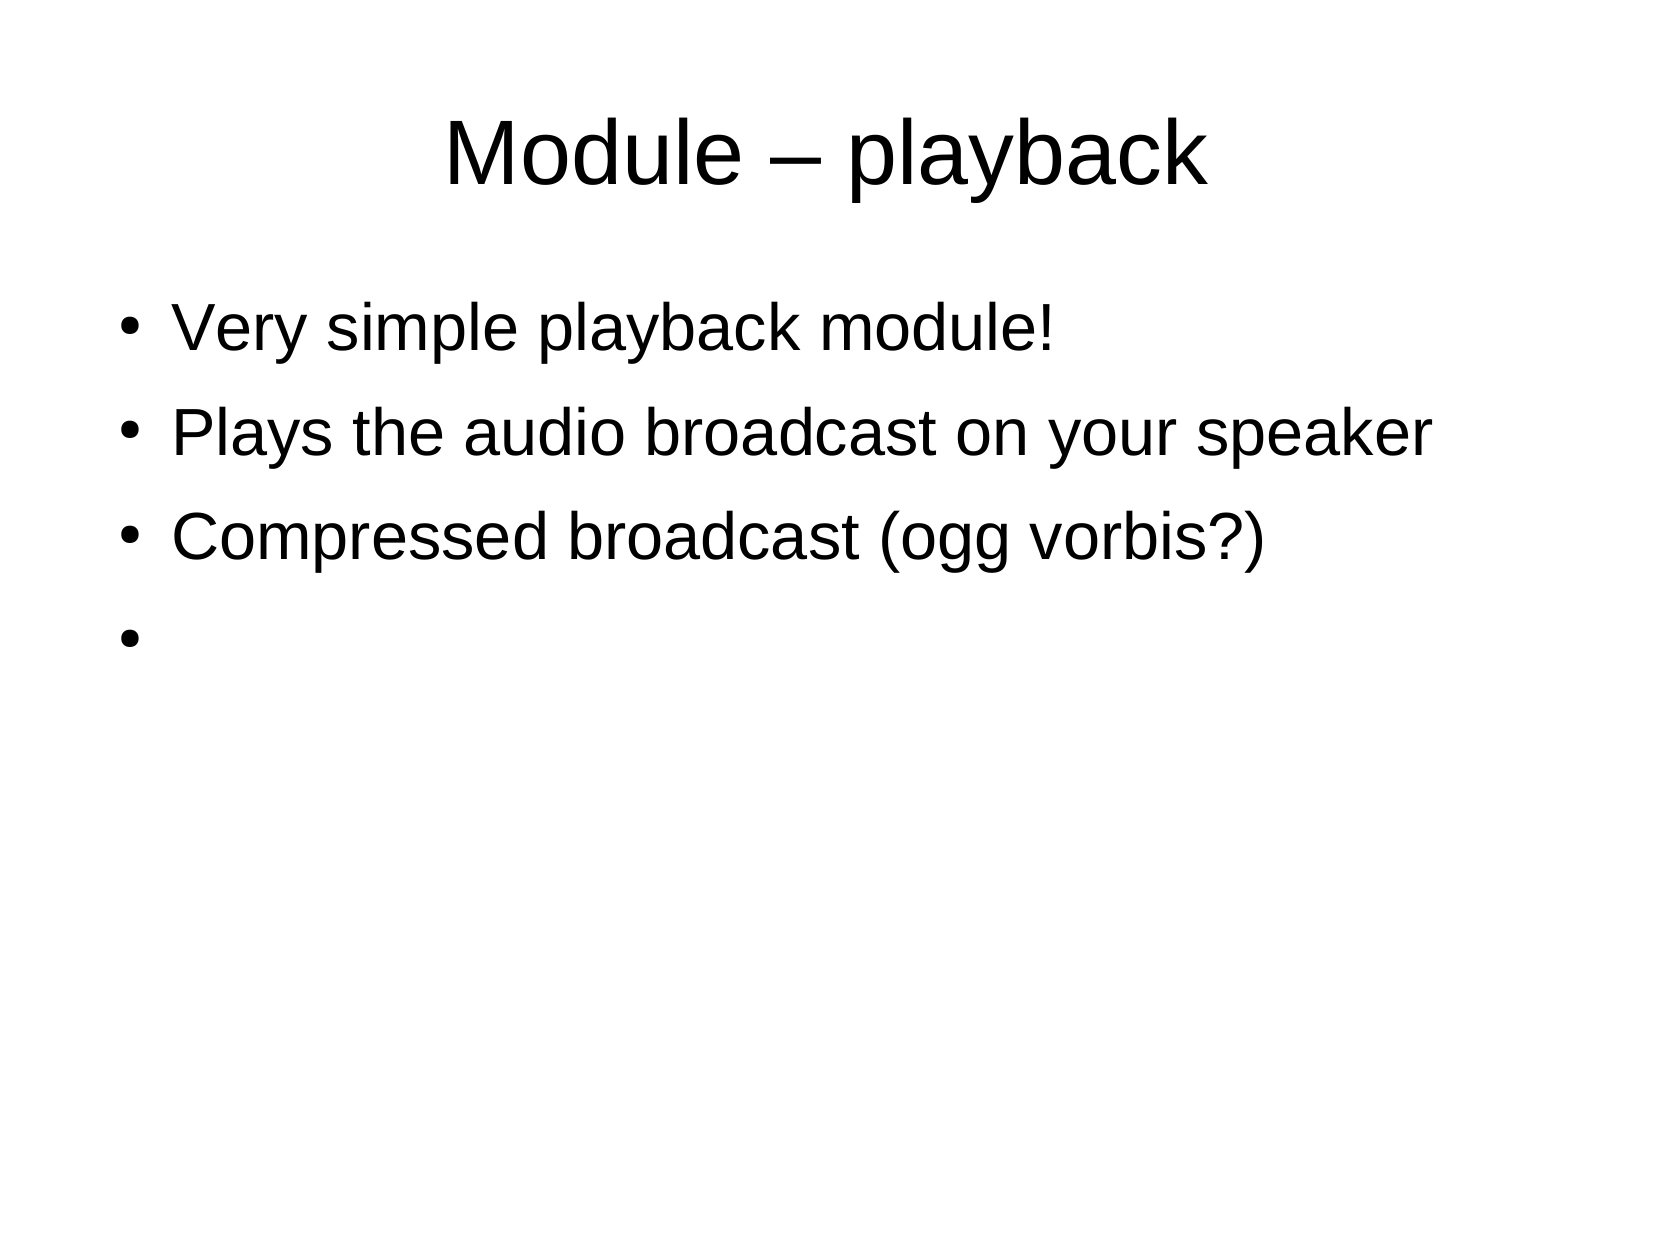

# Module – playback
Very simple playback module!
Plays the audio broadcast on your speaker
Compressed broadcast (ogg vorbis?)